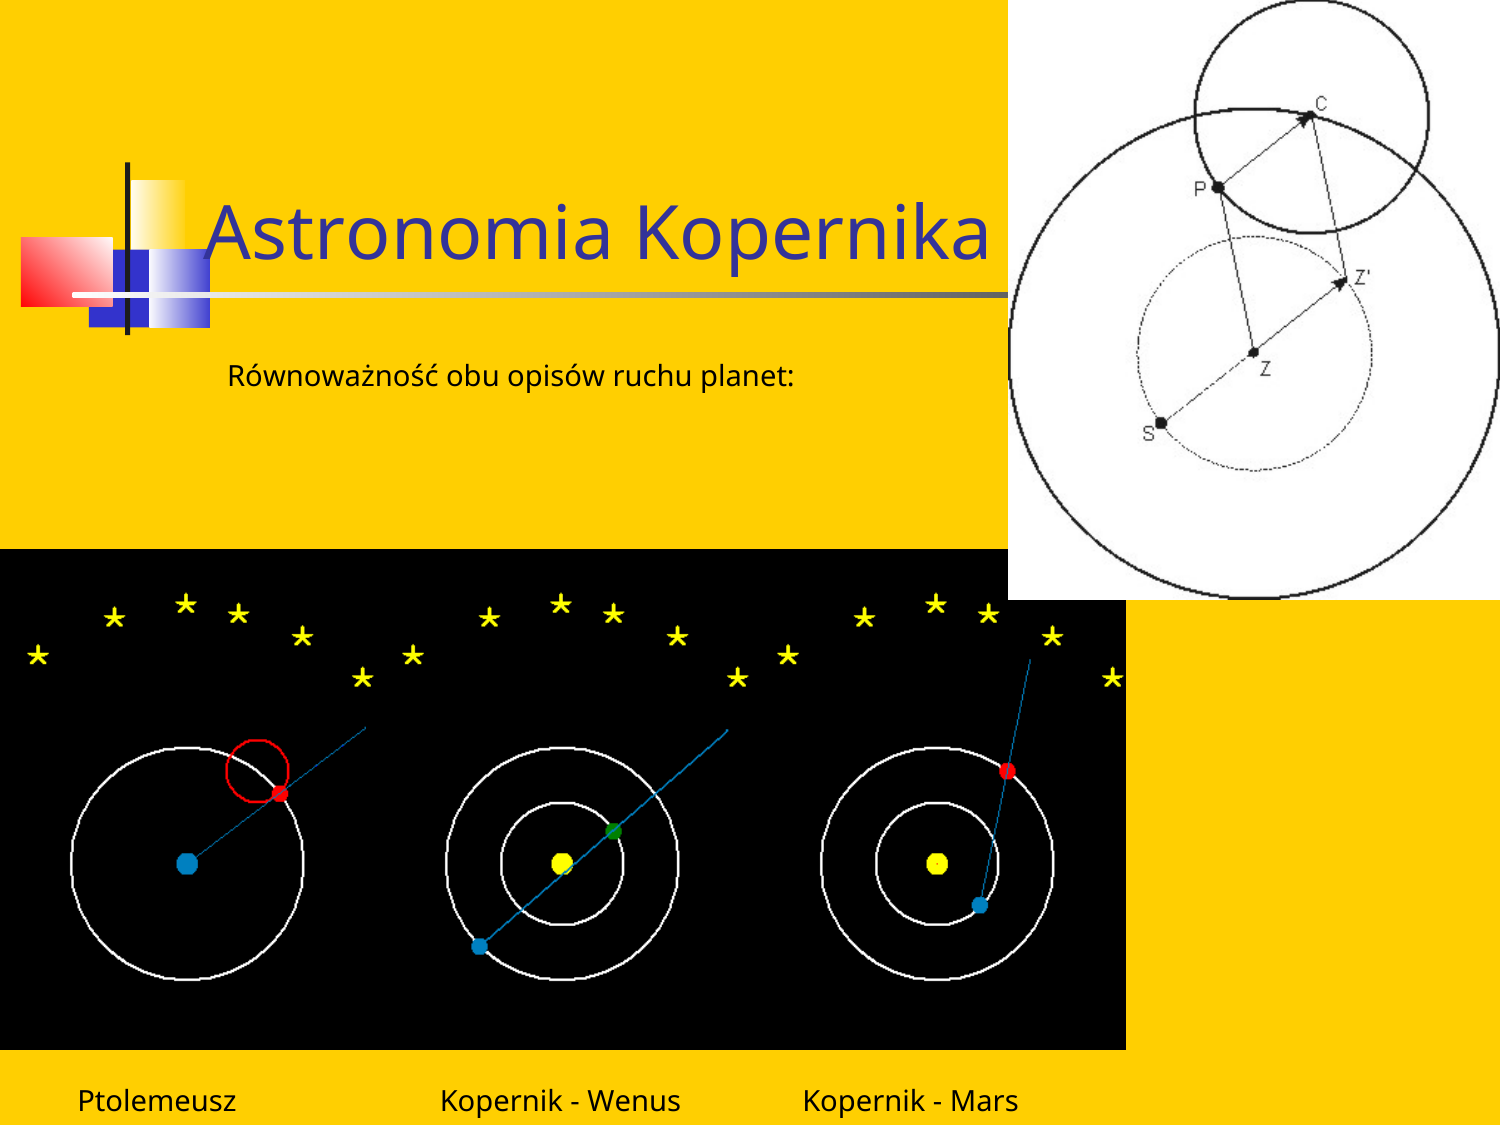

# Astronomia Kopernika
Równoważność obu opisów ruchu planet:
Ptolemeusz
Kopernik - Wenus
Kopernik - Mars